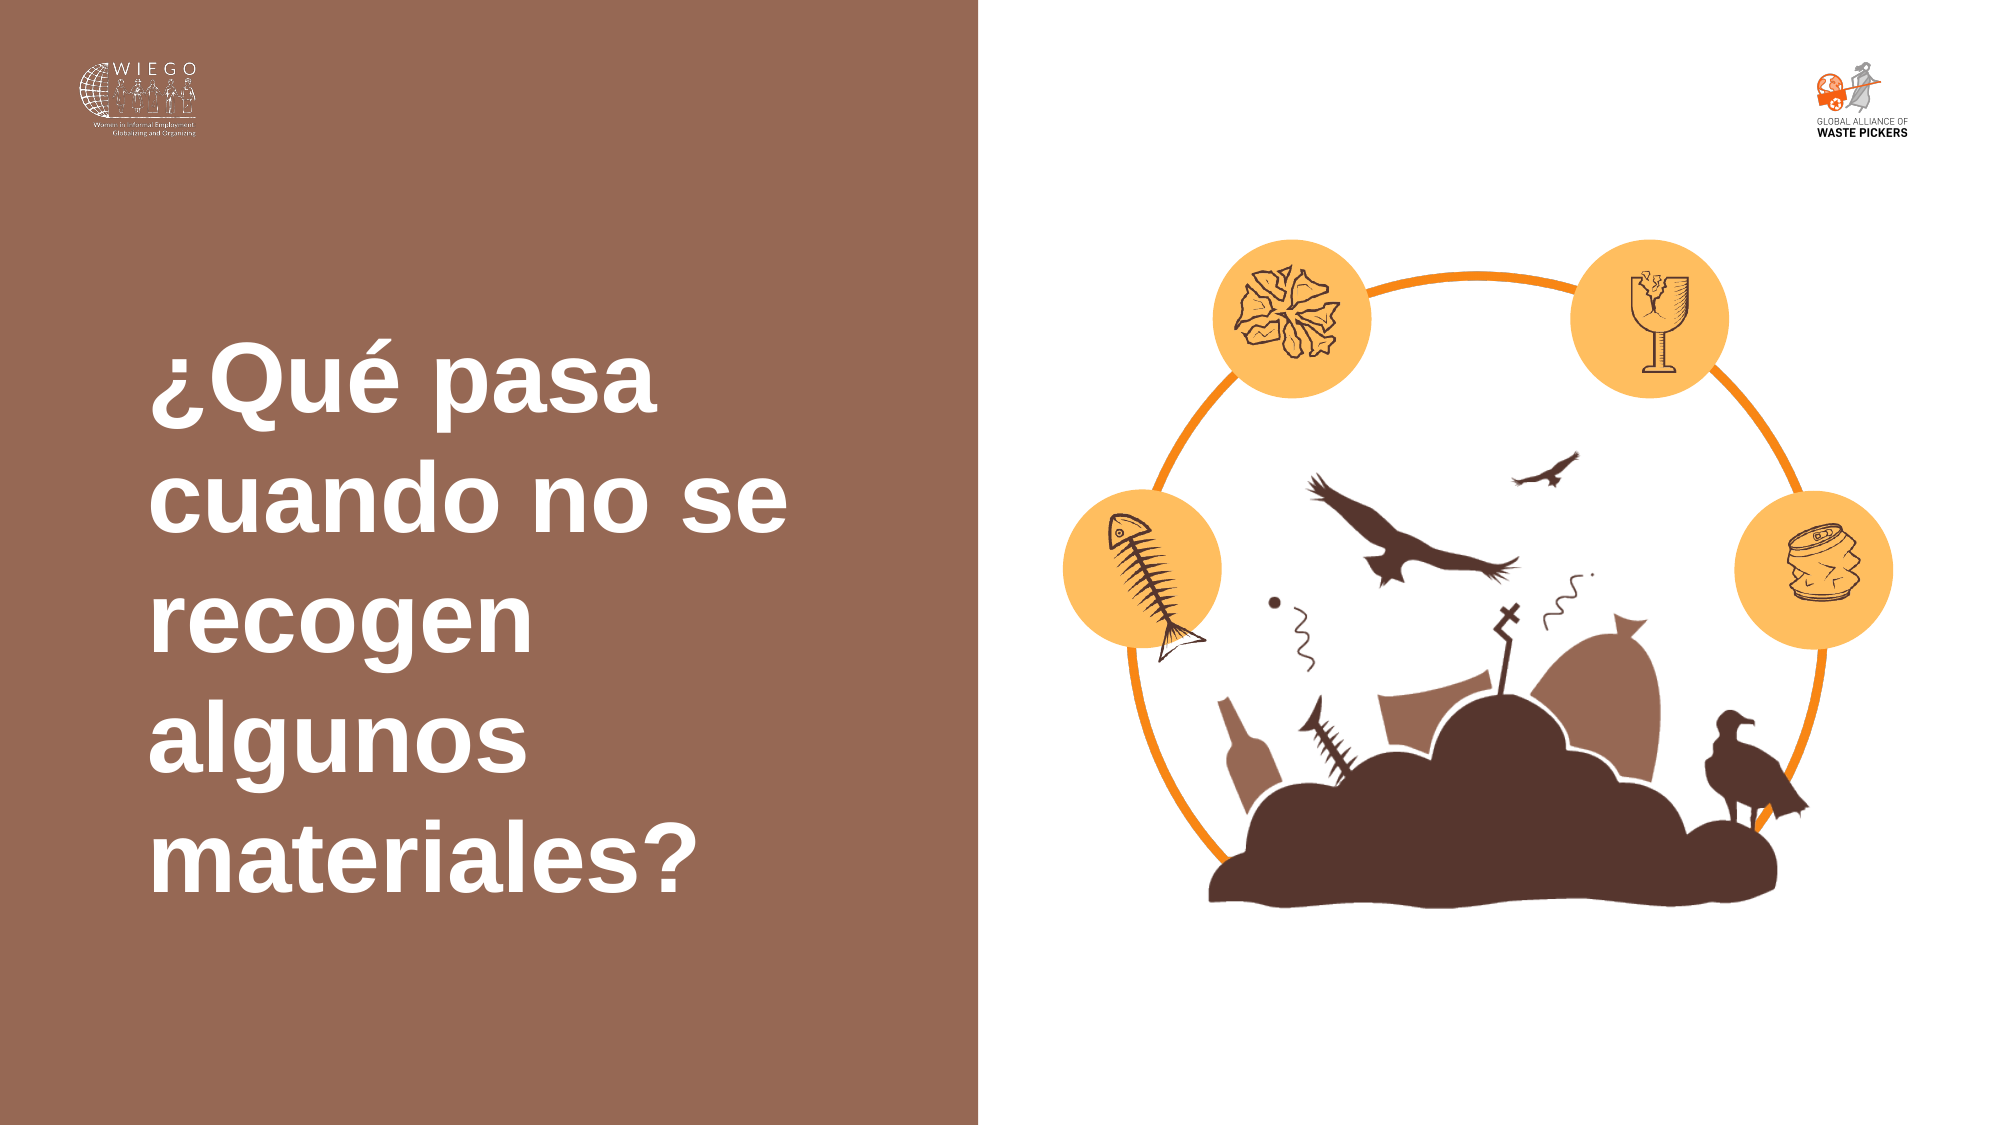

¿Qué pasa cuando no se recogen algunos materiales?